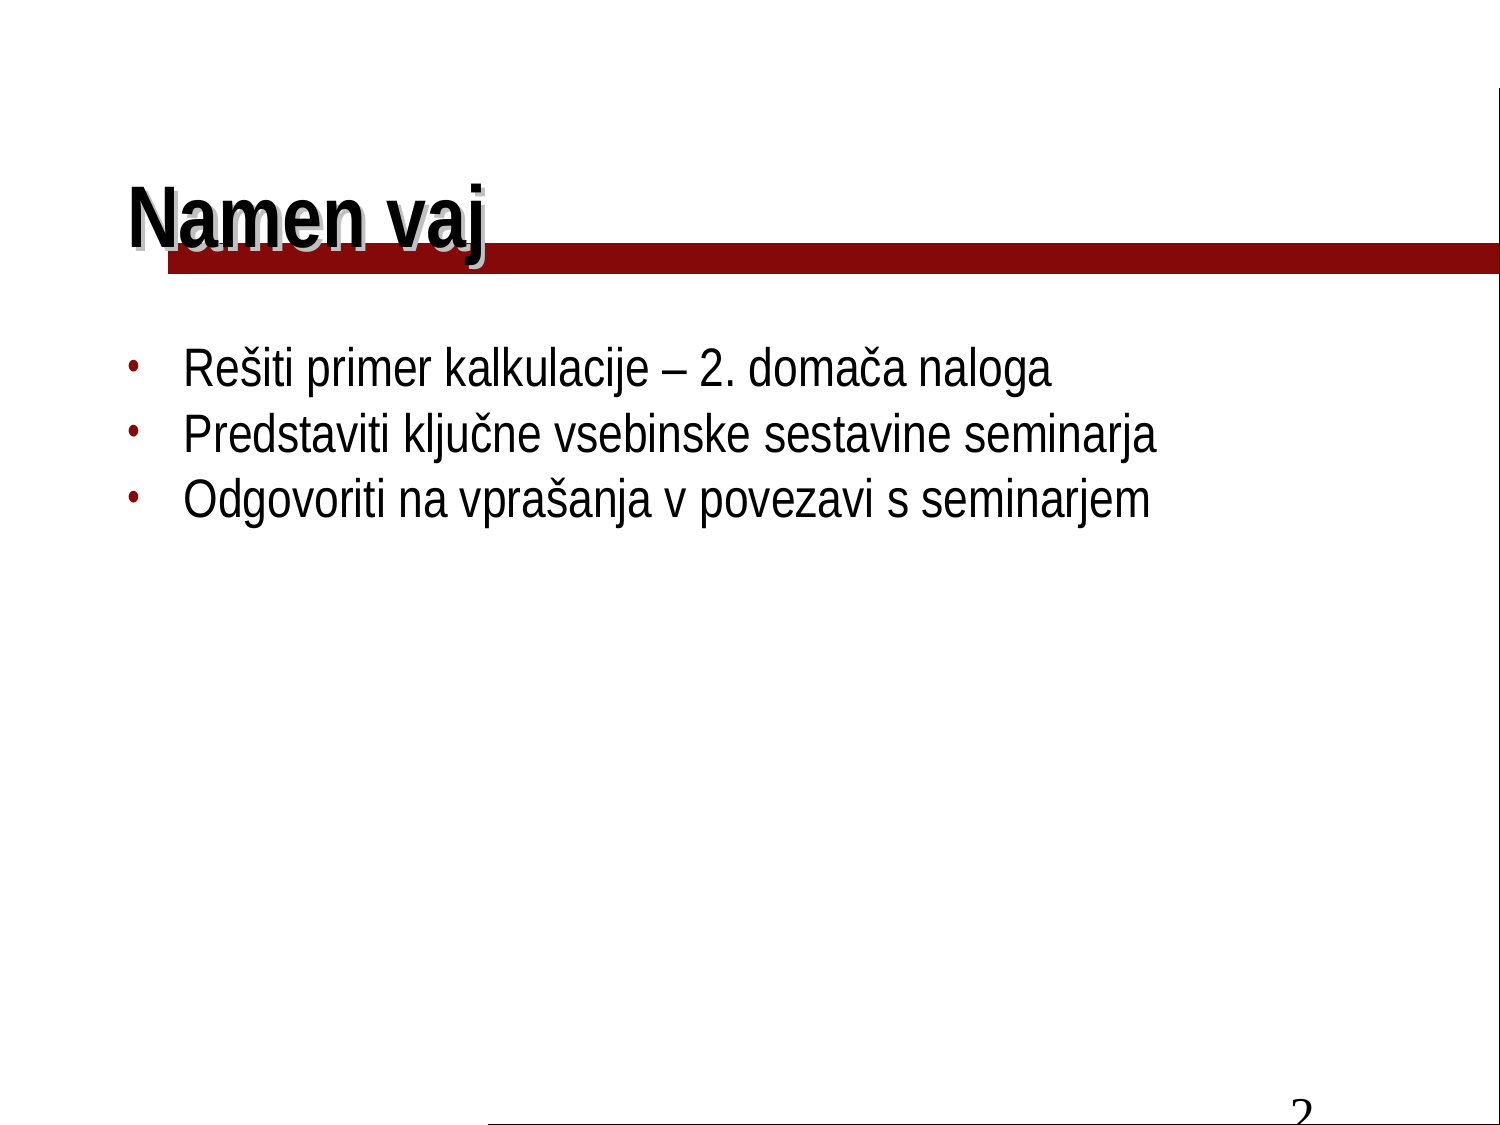

# Namen vaj
Rešiti primer kalkulacije – 2. domača naloga
Predstaviti ključne vsebinske sestavine seminarja
Odgovoriti na vprašanja v povezavi s seminarjem
2